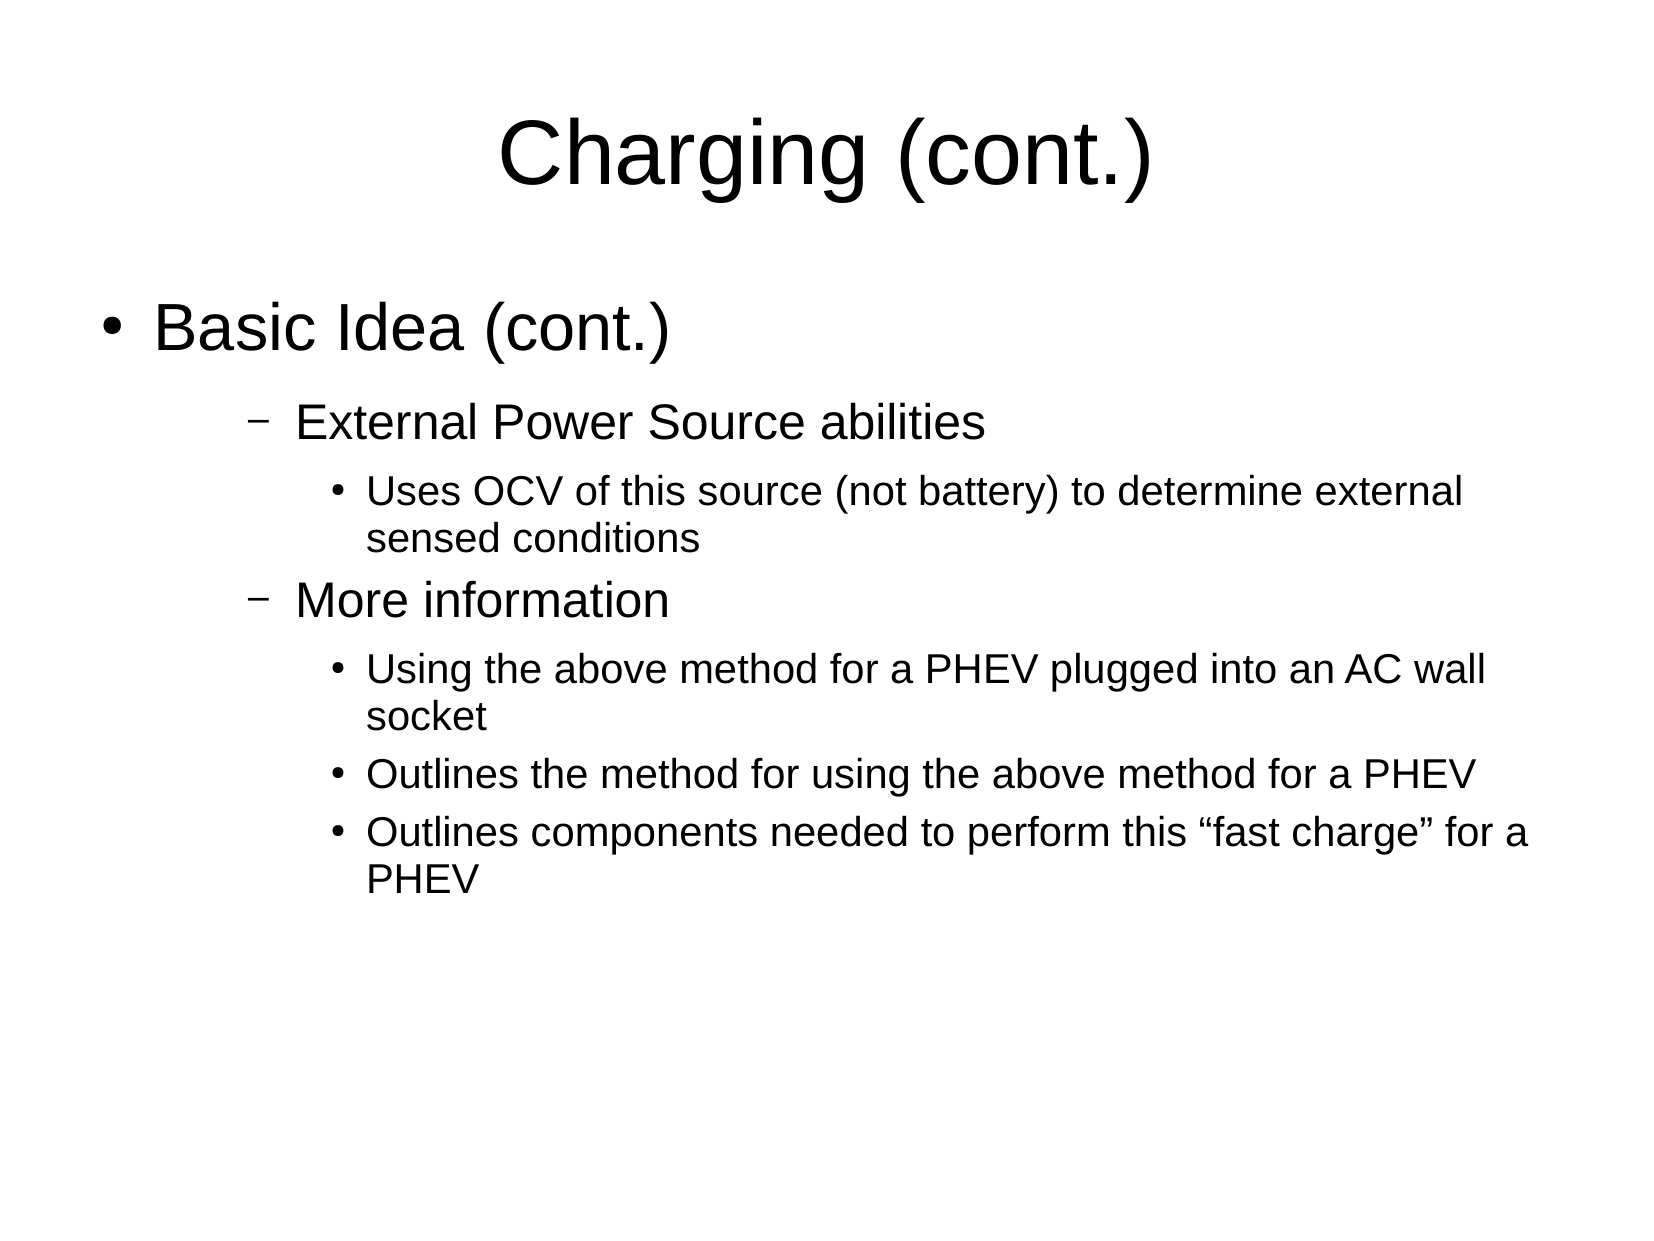

# Charging (cont.)
Basic Idea (cont.)
External Power Source abilities
Uses OCV of this source (not battery) to determine external sensed conditions
More information
Using the above method for a PHEV plugged into an AC wall socket
Outlines the method for using the above method for a PHEV
Outlines components needed to perform this “fast charge” for a PHEV